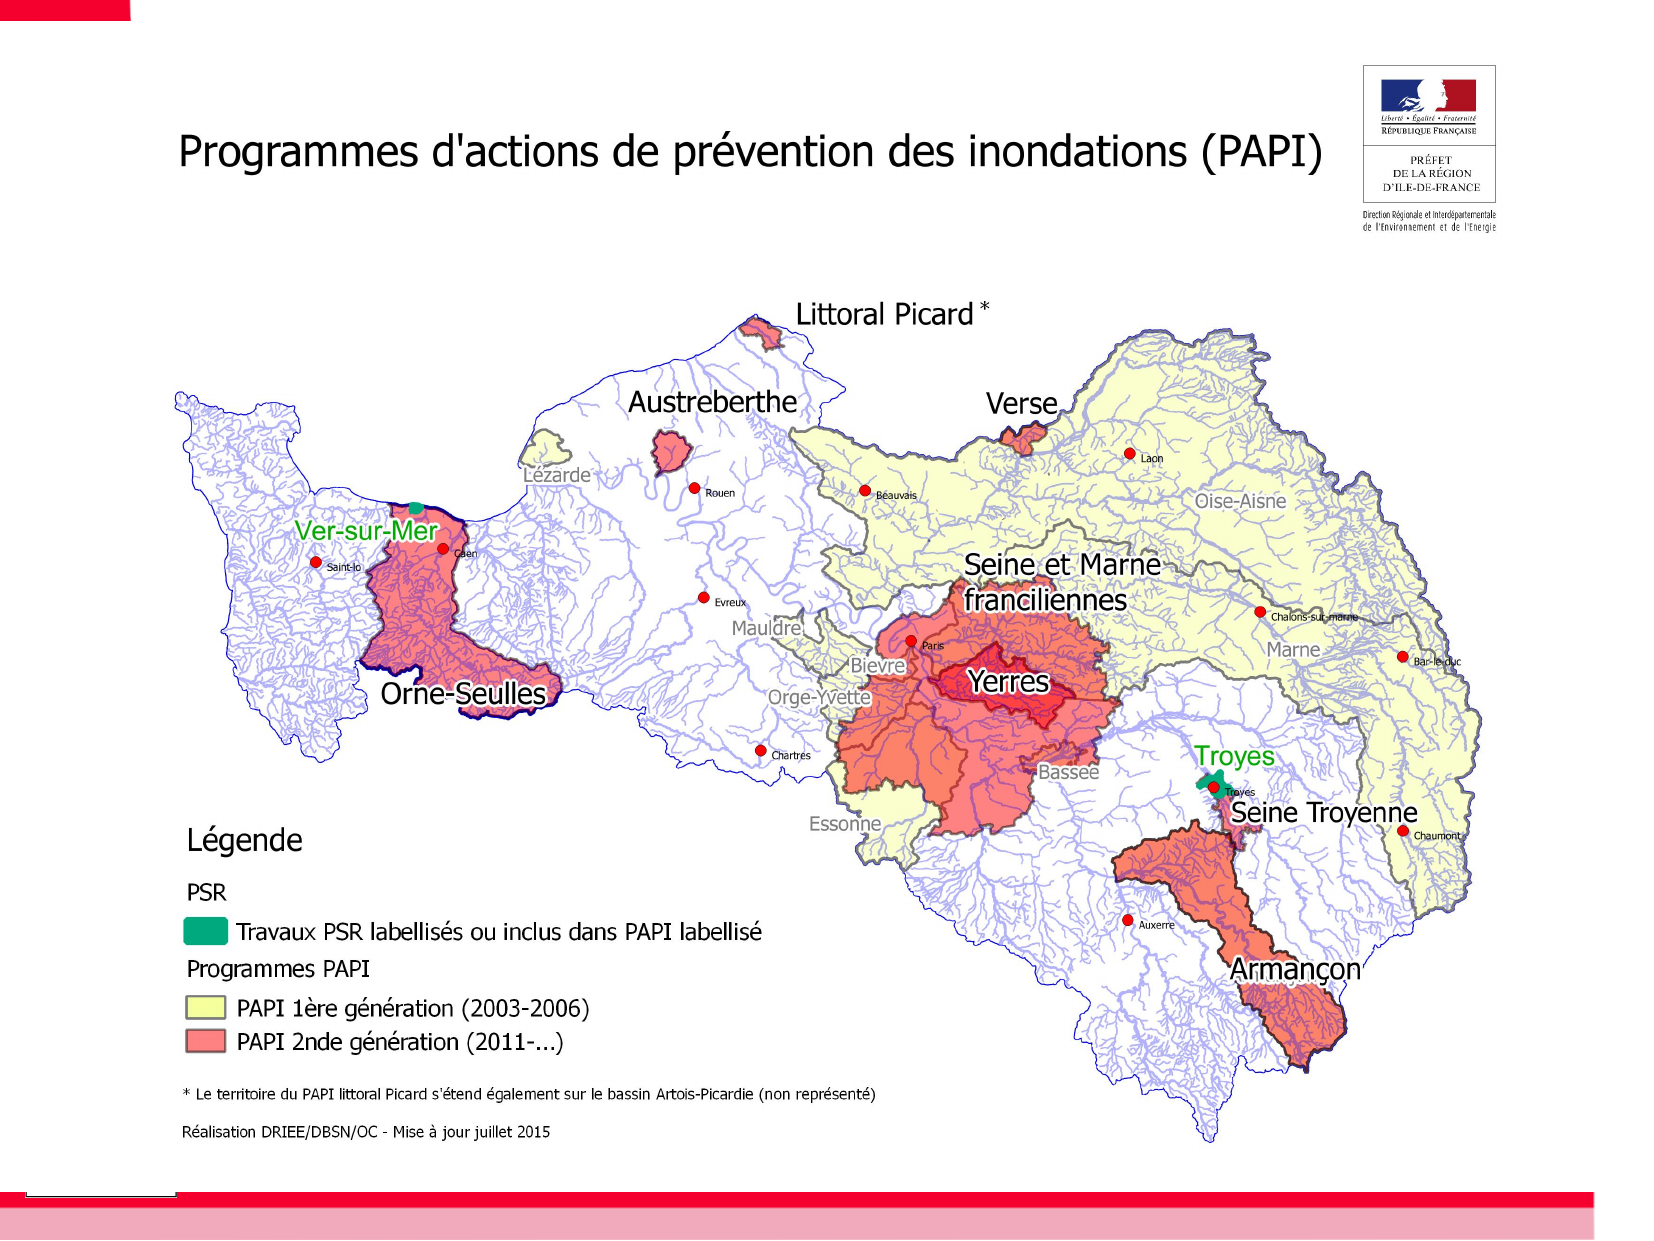

# Les Programmes d’actions de prévention des inondations sur le bassin